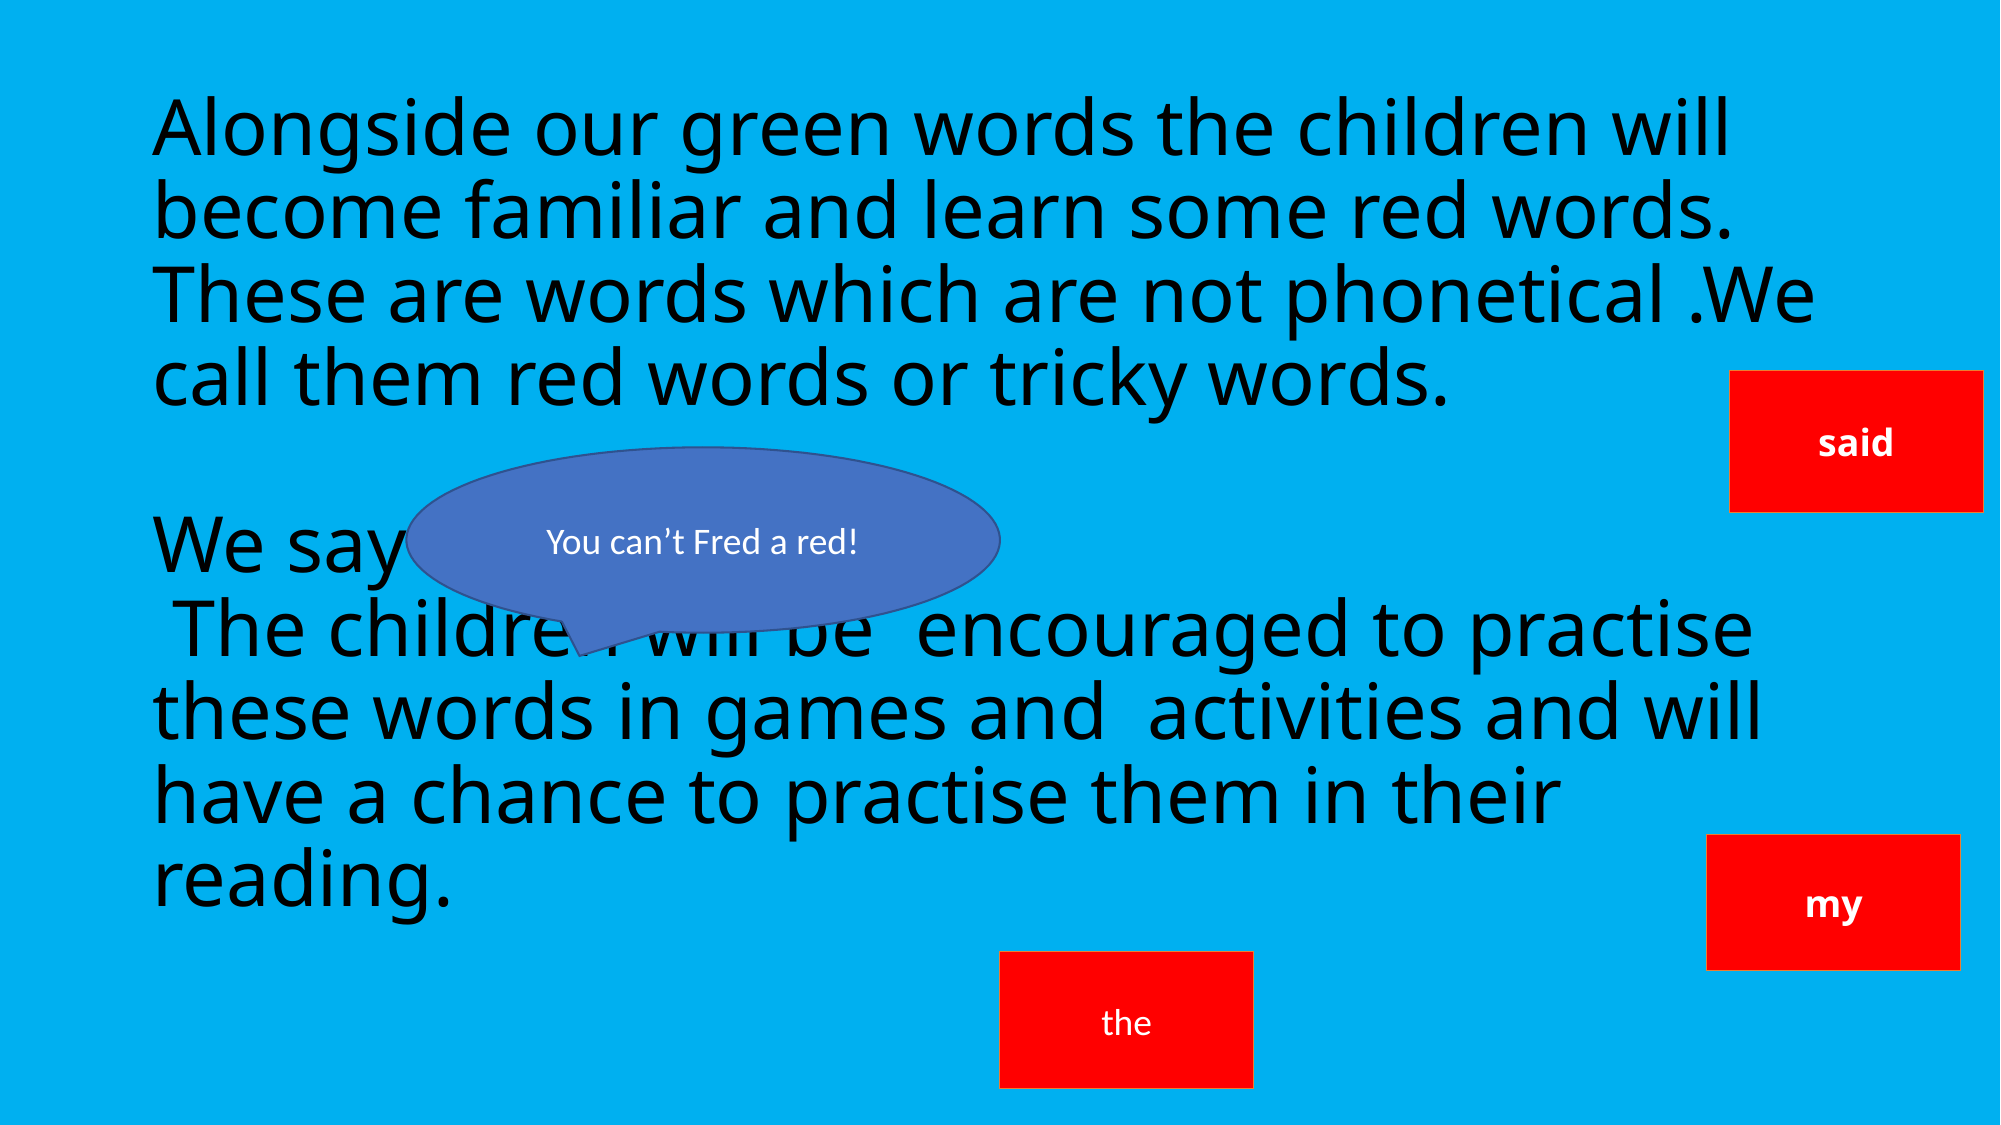

# Alongside our green words the children will become familiar and learn some red words. These are words which are not phonetical .We call them red words or tricky words. We say The children will be encouraged to practise these words in games and activities and will have a chance to practise them in their reading.
said
You can’t Fred a red!
my
the